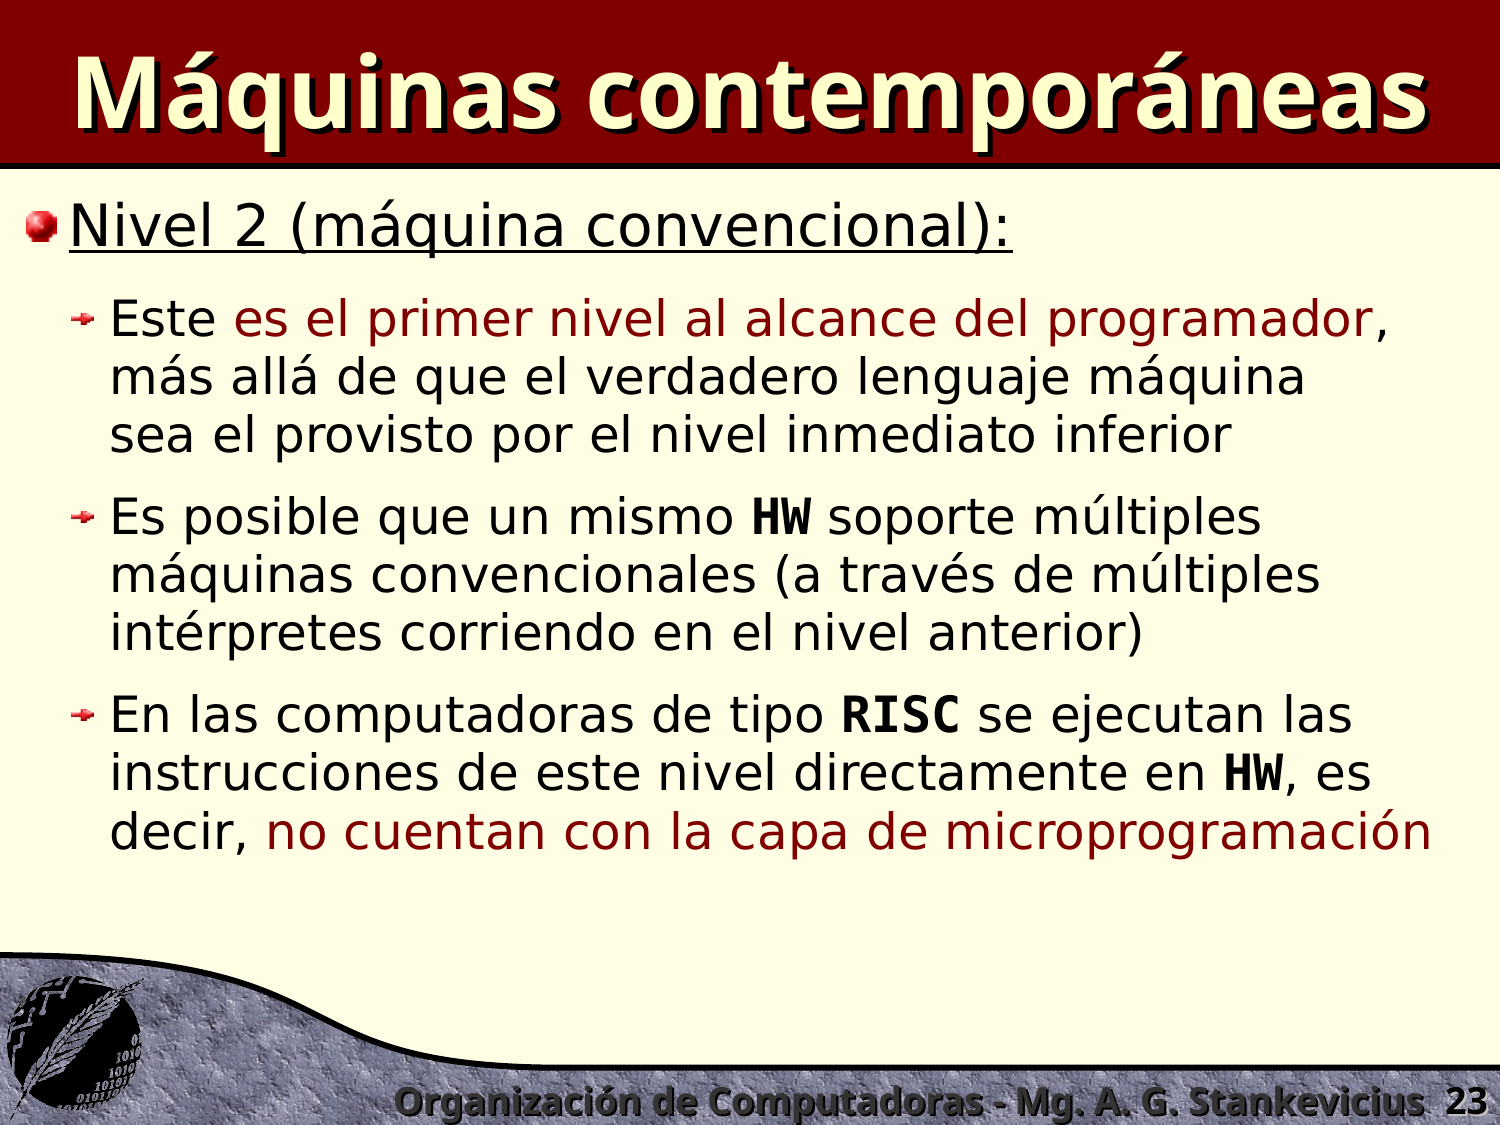

# Máquinas contemporáneas
Nivel 2 (máquina convencional):
Este es el primer nivel al alcance del programador, más allá de que el verdadero lenguaje máquina
sea el provisto por el nivel inmediato inferior
Es posible que un mismo HW soporte múltiples máquinas convencionales (a través de múltiples intérpretes corriendo en el nivel anterior)
En las computadoras de tipo RISC se ejecutan las instrucciones de este nivel directamente en HW, es decir, no cuentan con la capa de microprogramación
23